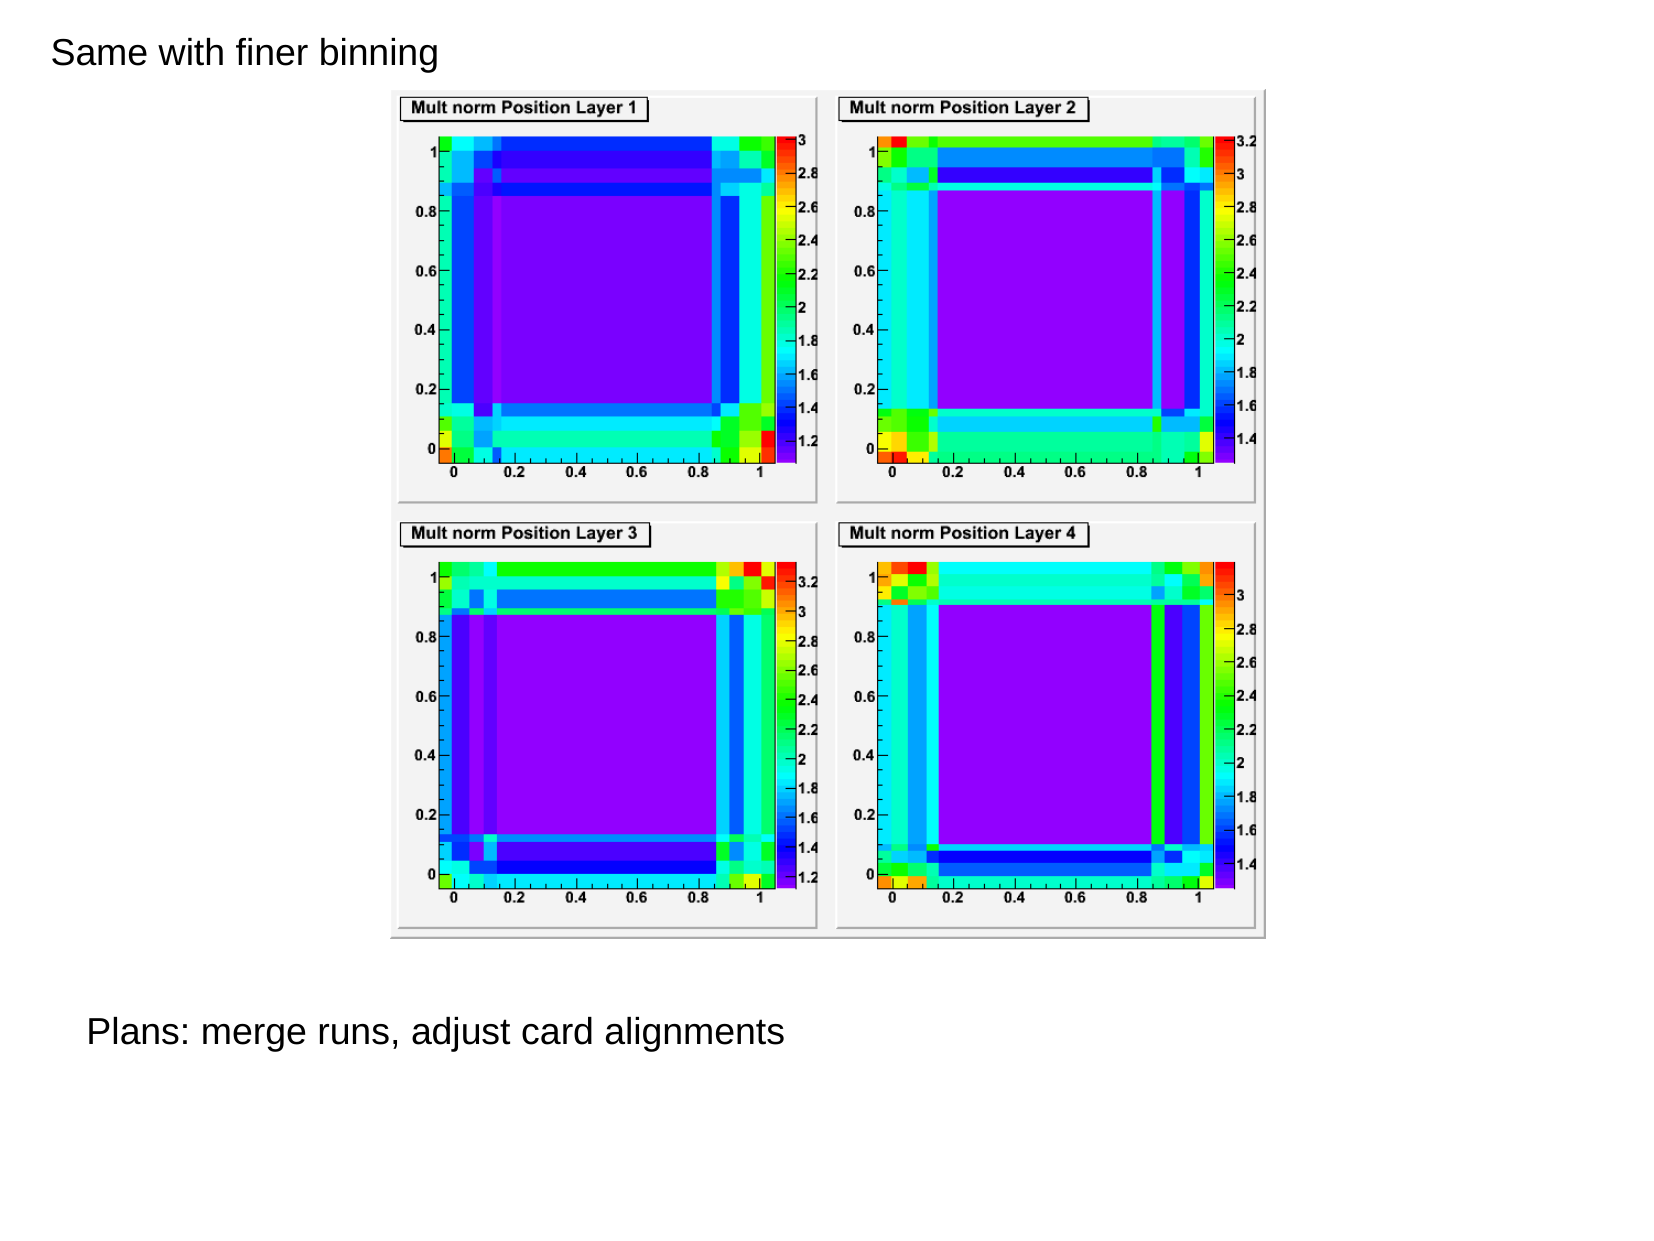

Same with finer binning
Plans: merge runs, adjust card alignments